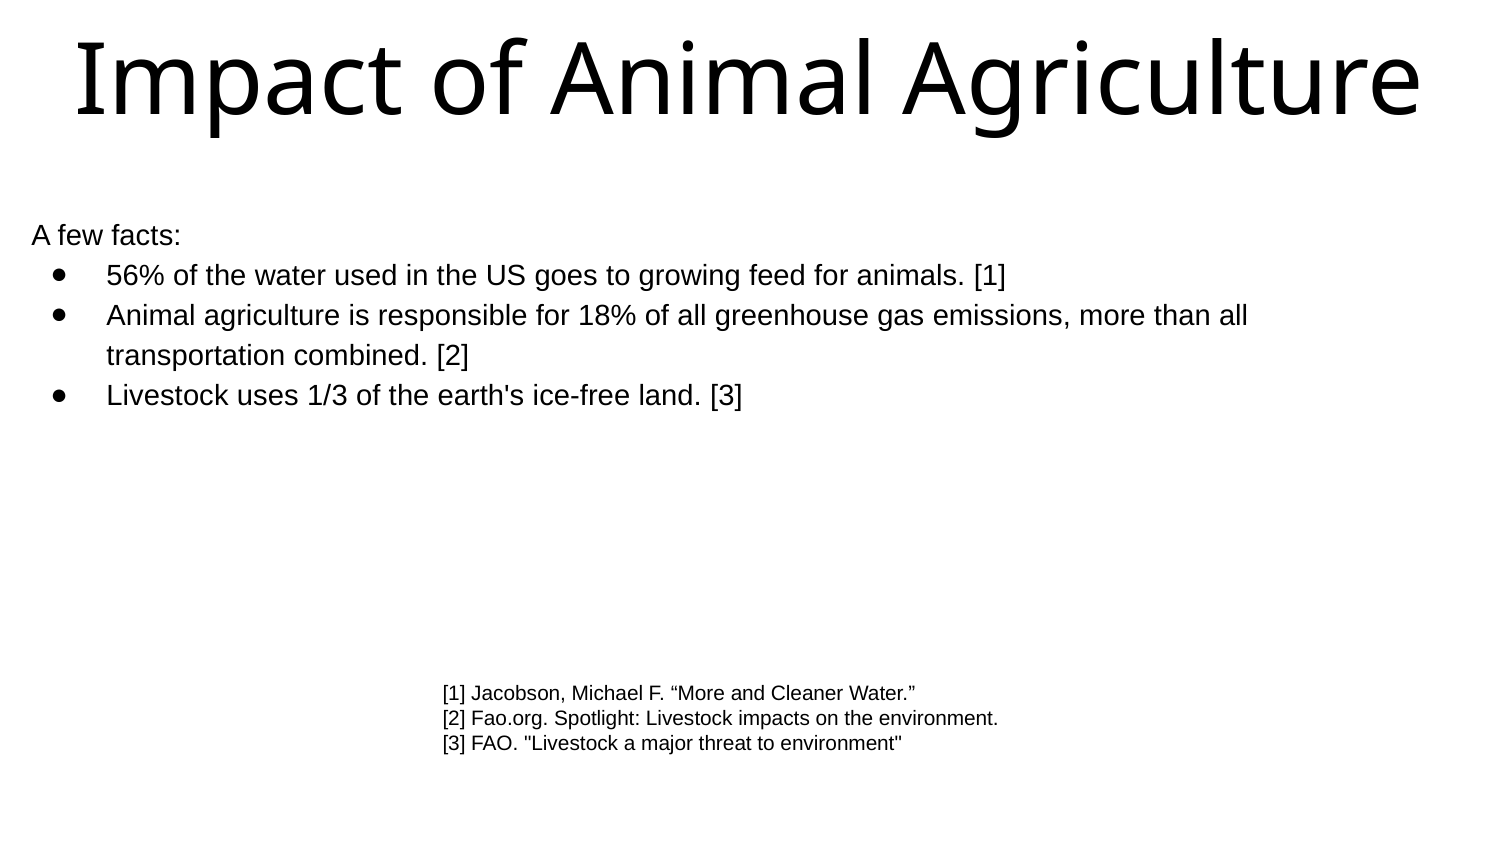

Impact of Animal Agriculture
A few facts:
56% of the water used in the US goes to growing feed for animals. [1]
Animal agriculture is responsible for 18% of all greenhouse gas emissions, more than all transportation combined. [2]
Livestock uses 1/3 of the earth's ice-free land. [3]
[1] Jacobson, Michael F. “More and Cleaner Water.”
[2] Fao.org. Spotlight: Livestock impacts on the environment.
[3] FAO. "Livestock a major threat to environment"